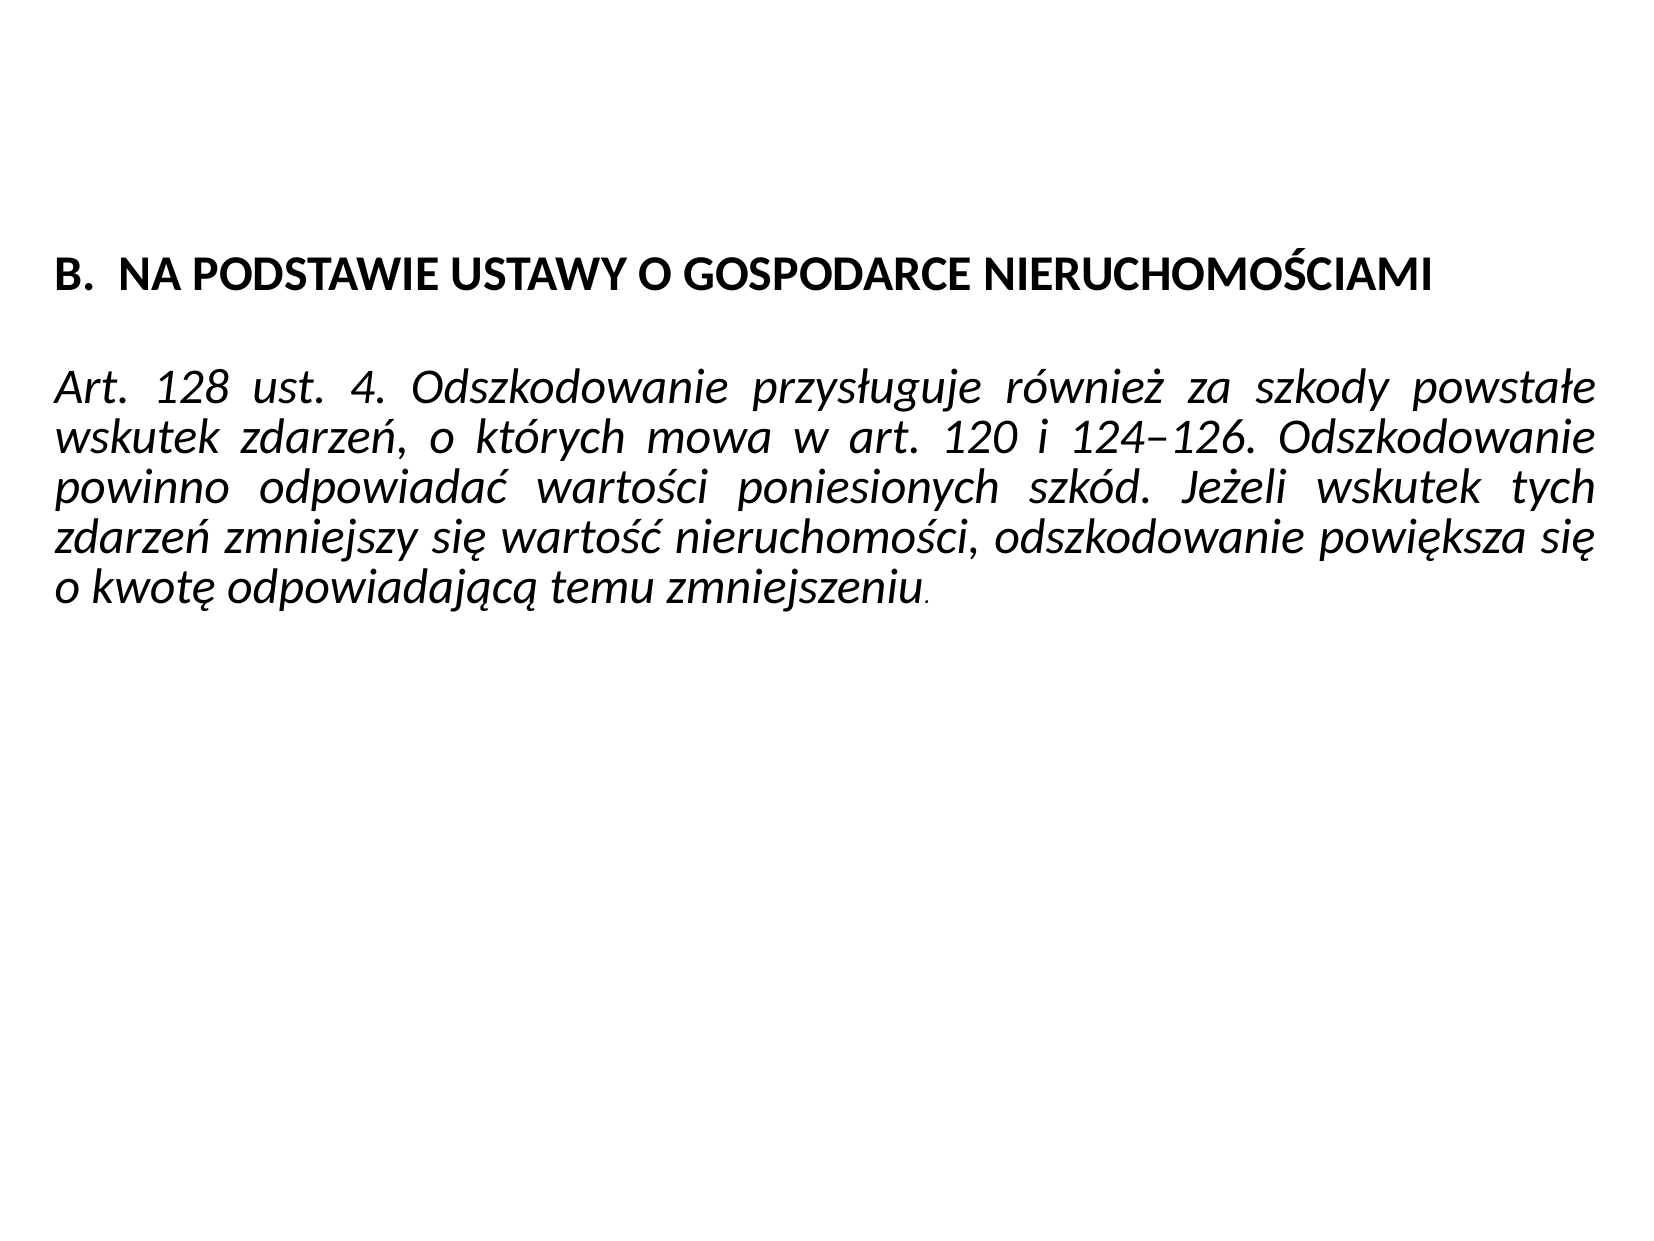

#
B. NA PODSTAWIE USTAWY O GOSPODARCE NIERUCHOMOŚCIAMI
Art. 128 ust. 4. Odszkodowanie przysługuje również za szkody powstałe wskutek zdarzeń, o których mowa w art. 120 i 124–126. Odszkodowanie powinno odpowiadać wartości poniesionych szkód. Jeżeli wskutek tych zdarzeń zmniejszy się wartość nieruchomości, odszkodowanie powiększa się o kwotę odpowiadającą temu zmniejszeniu.